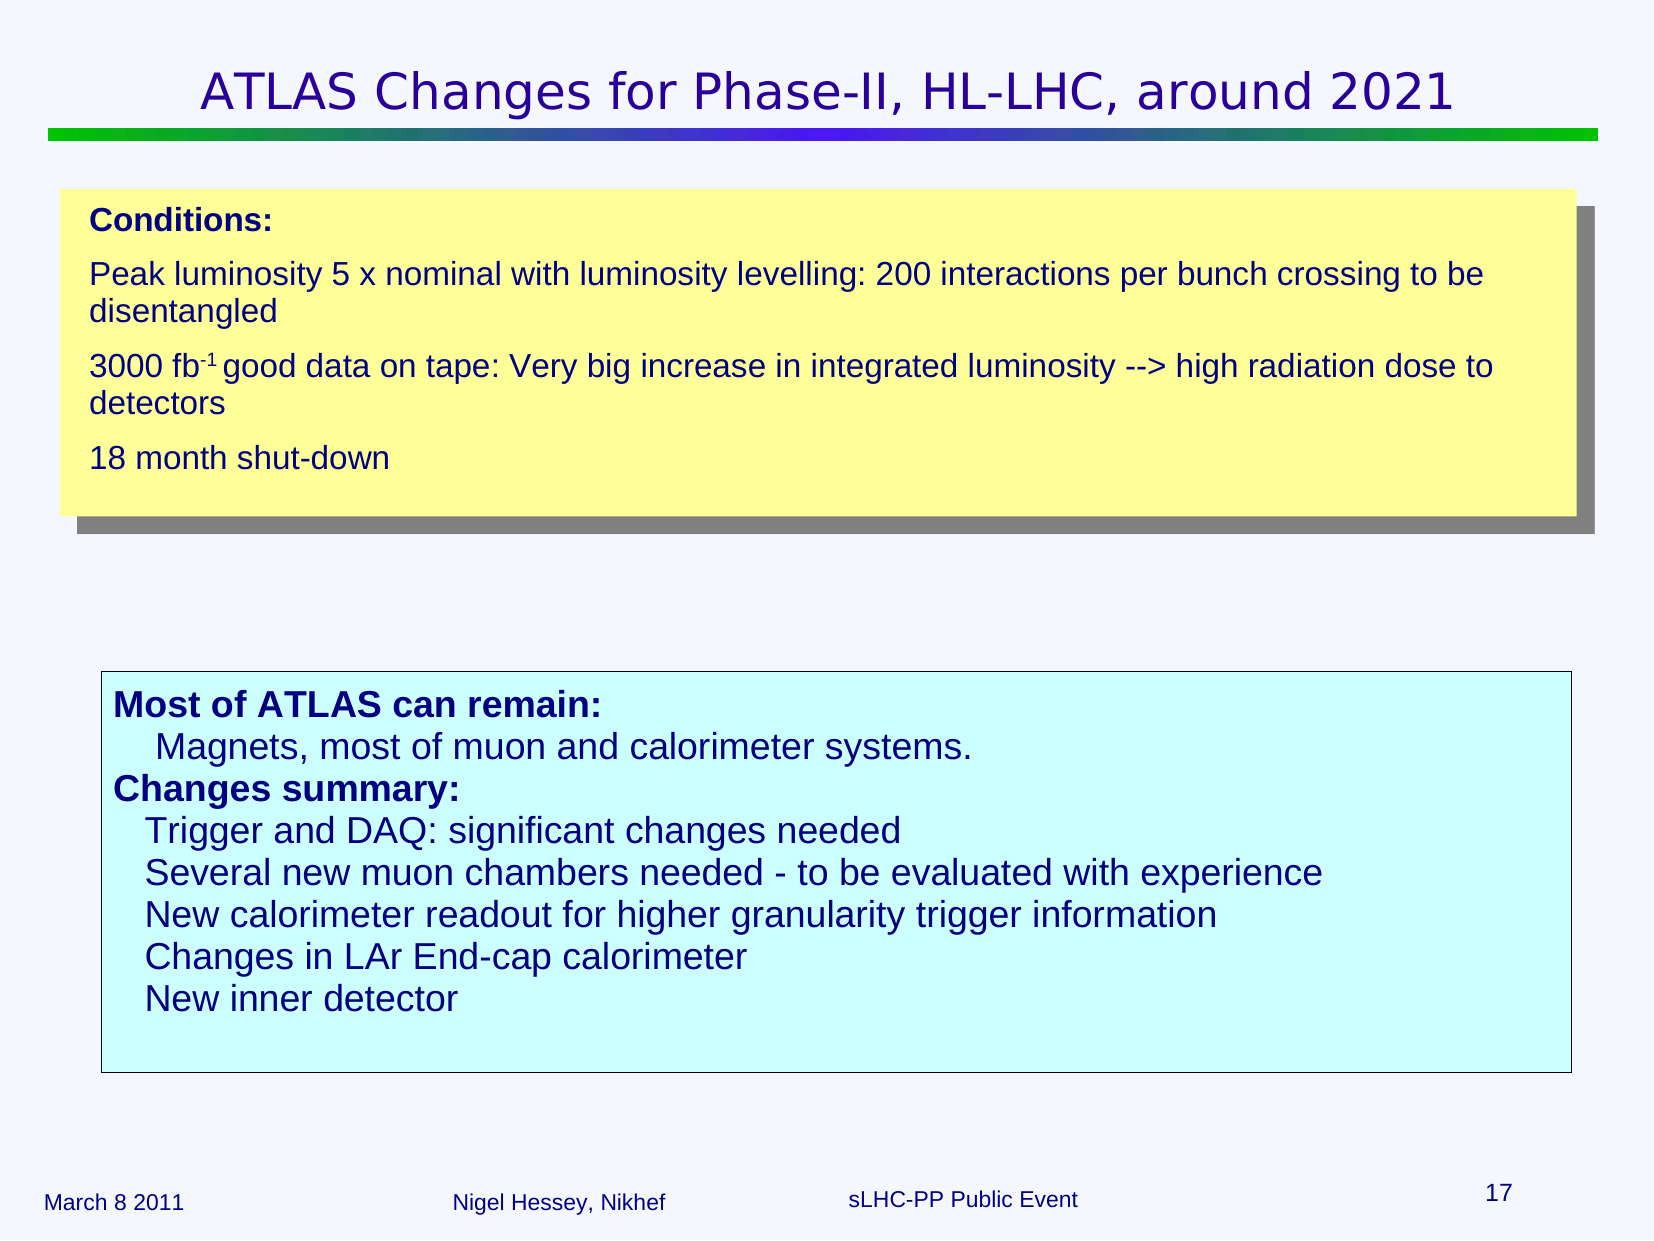

# ATLAS Changes for Phase-II, HL-LHC, around 2021
Conditions:
Peak luminosity 5 x nominal with luminosity levelling: 200 interactions per bunch crossing to be disentangled
3000 fb-1 good data on tape: Very big increase in integrated luminosity --> high radiation dose to detectors
18 month shut-down
Most of ATLAS can remain:
 Magnets, most of muon and calorimeter systems.
Changes summary:
 Trigger and DAQ: significant changes needed
 Several new muon chambers needed - to be evaluated with experience
 New calorimeter readout for higher granularity trigger information
 Changes in LAr End-cap calorimeter
 New inner detector